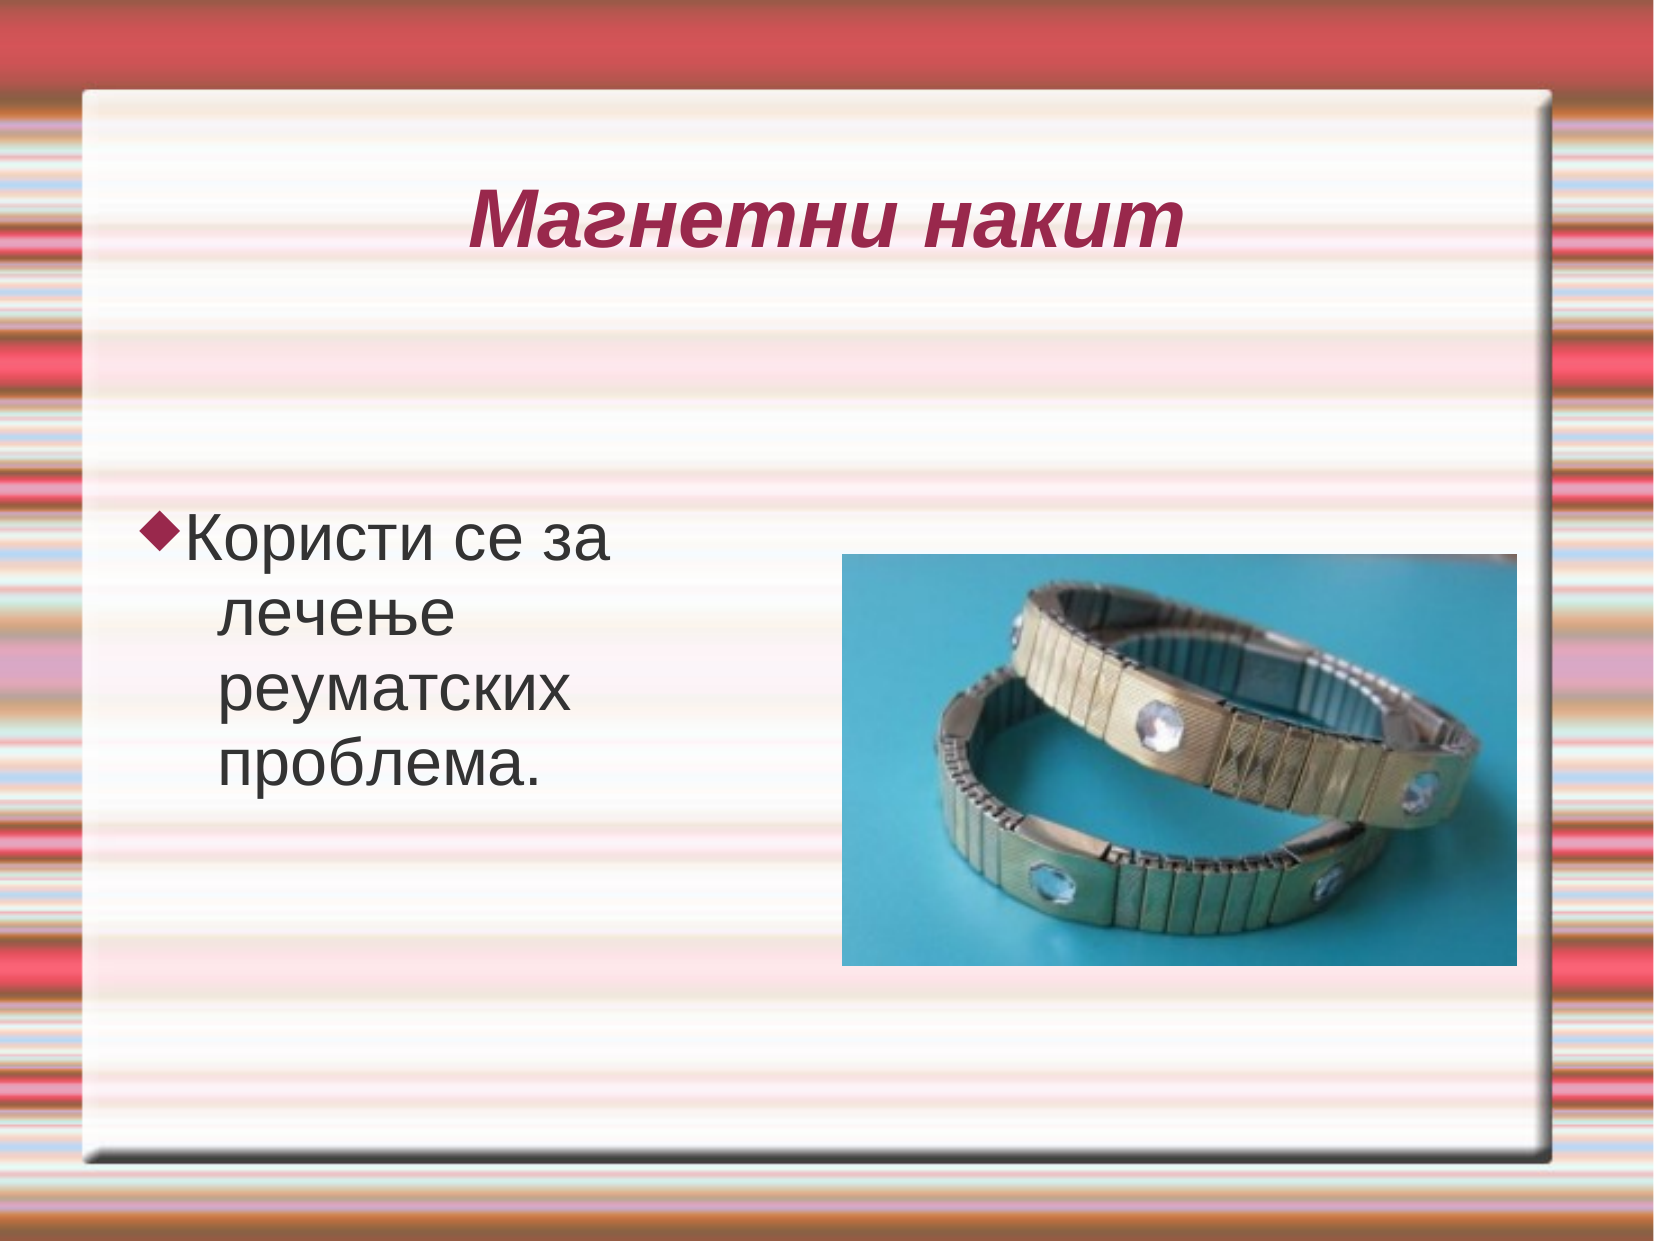

# Магнетни накит
Користи се за лечење реуматских проблема.